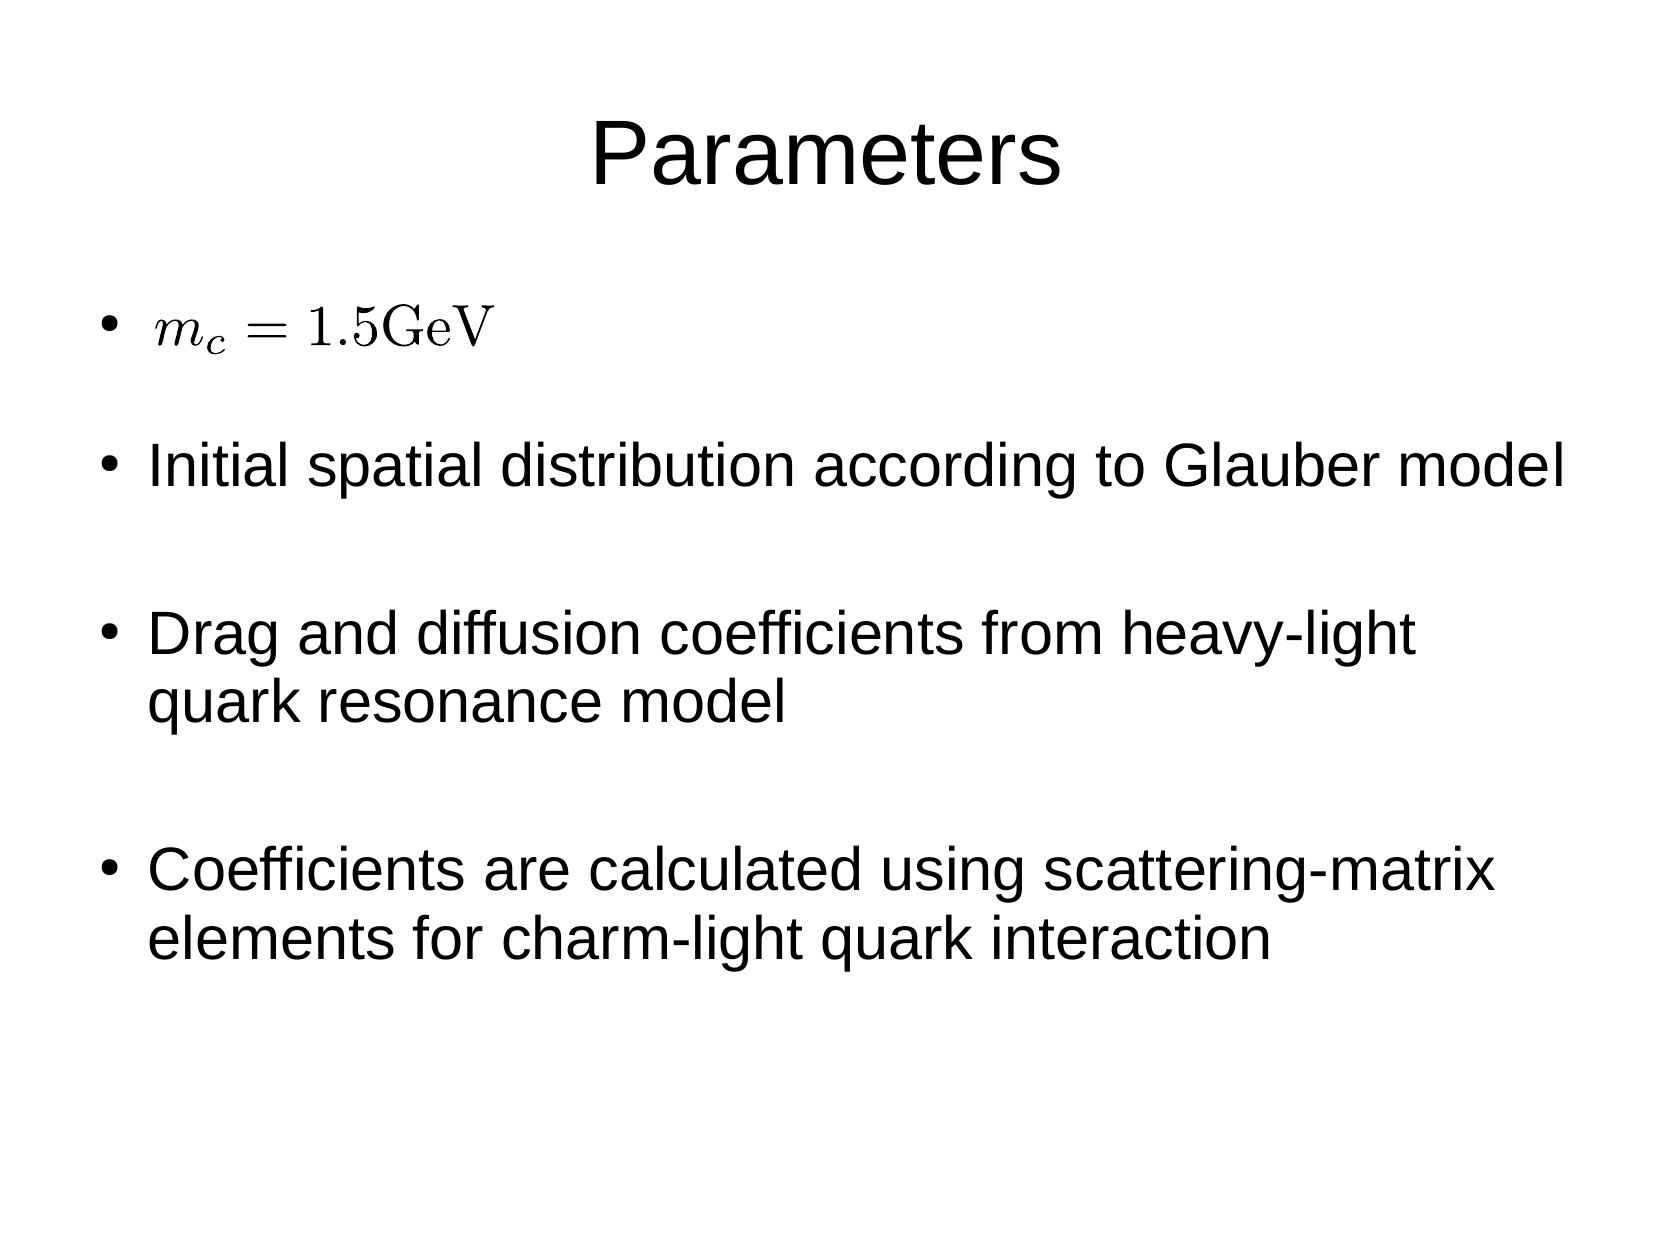

# Parameters
Initial spatial distribution according to Glauber model
Drag and diffusion coefficients from heavy-light quark resonance model
Coefficients are calculated using scattering-matrix elements for charm-light quark interaction